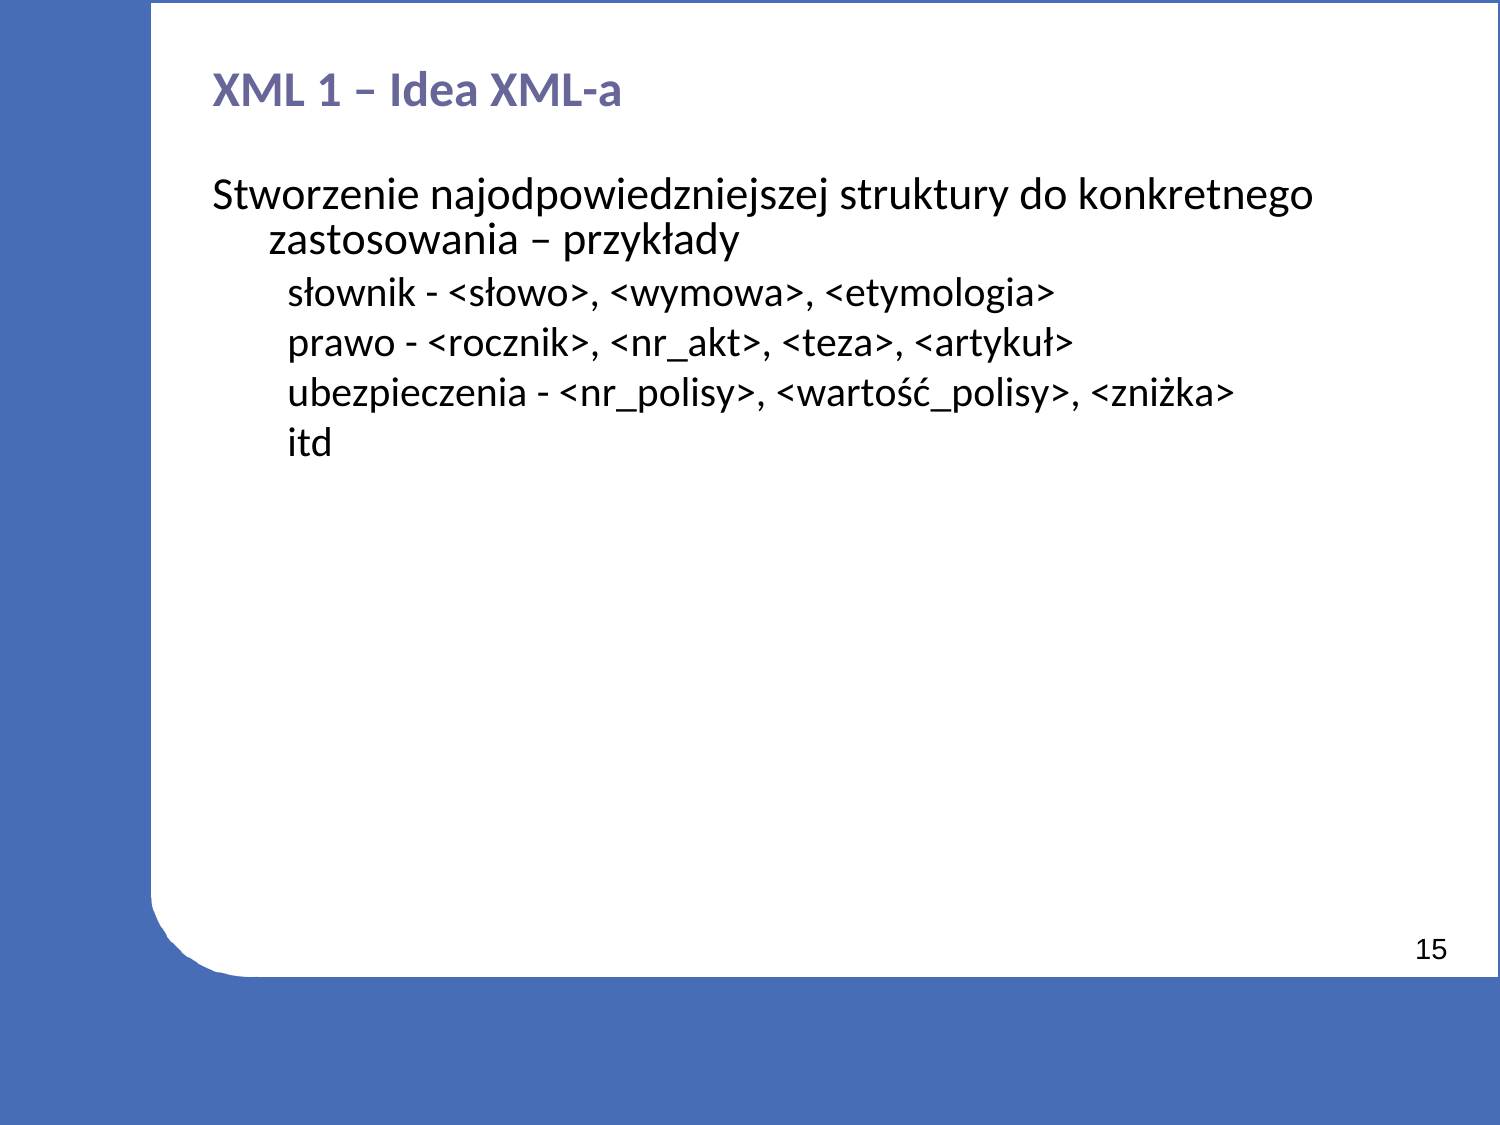

# XML 1 – Idea XML-a
Stworzenie najodpowiedzniejszej struktury do konkretnego zastosowania – przykłady
słownik - <słowo>, <wymowa>, <etymologia>
prawo - <rocznik>, <nr_akt>, <teza>, <artykuł>
ubezpieczenia - <nr_polisy>, <wartość_polisy>, <zniżka>
itd
15